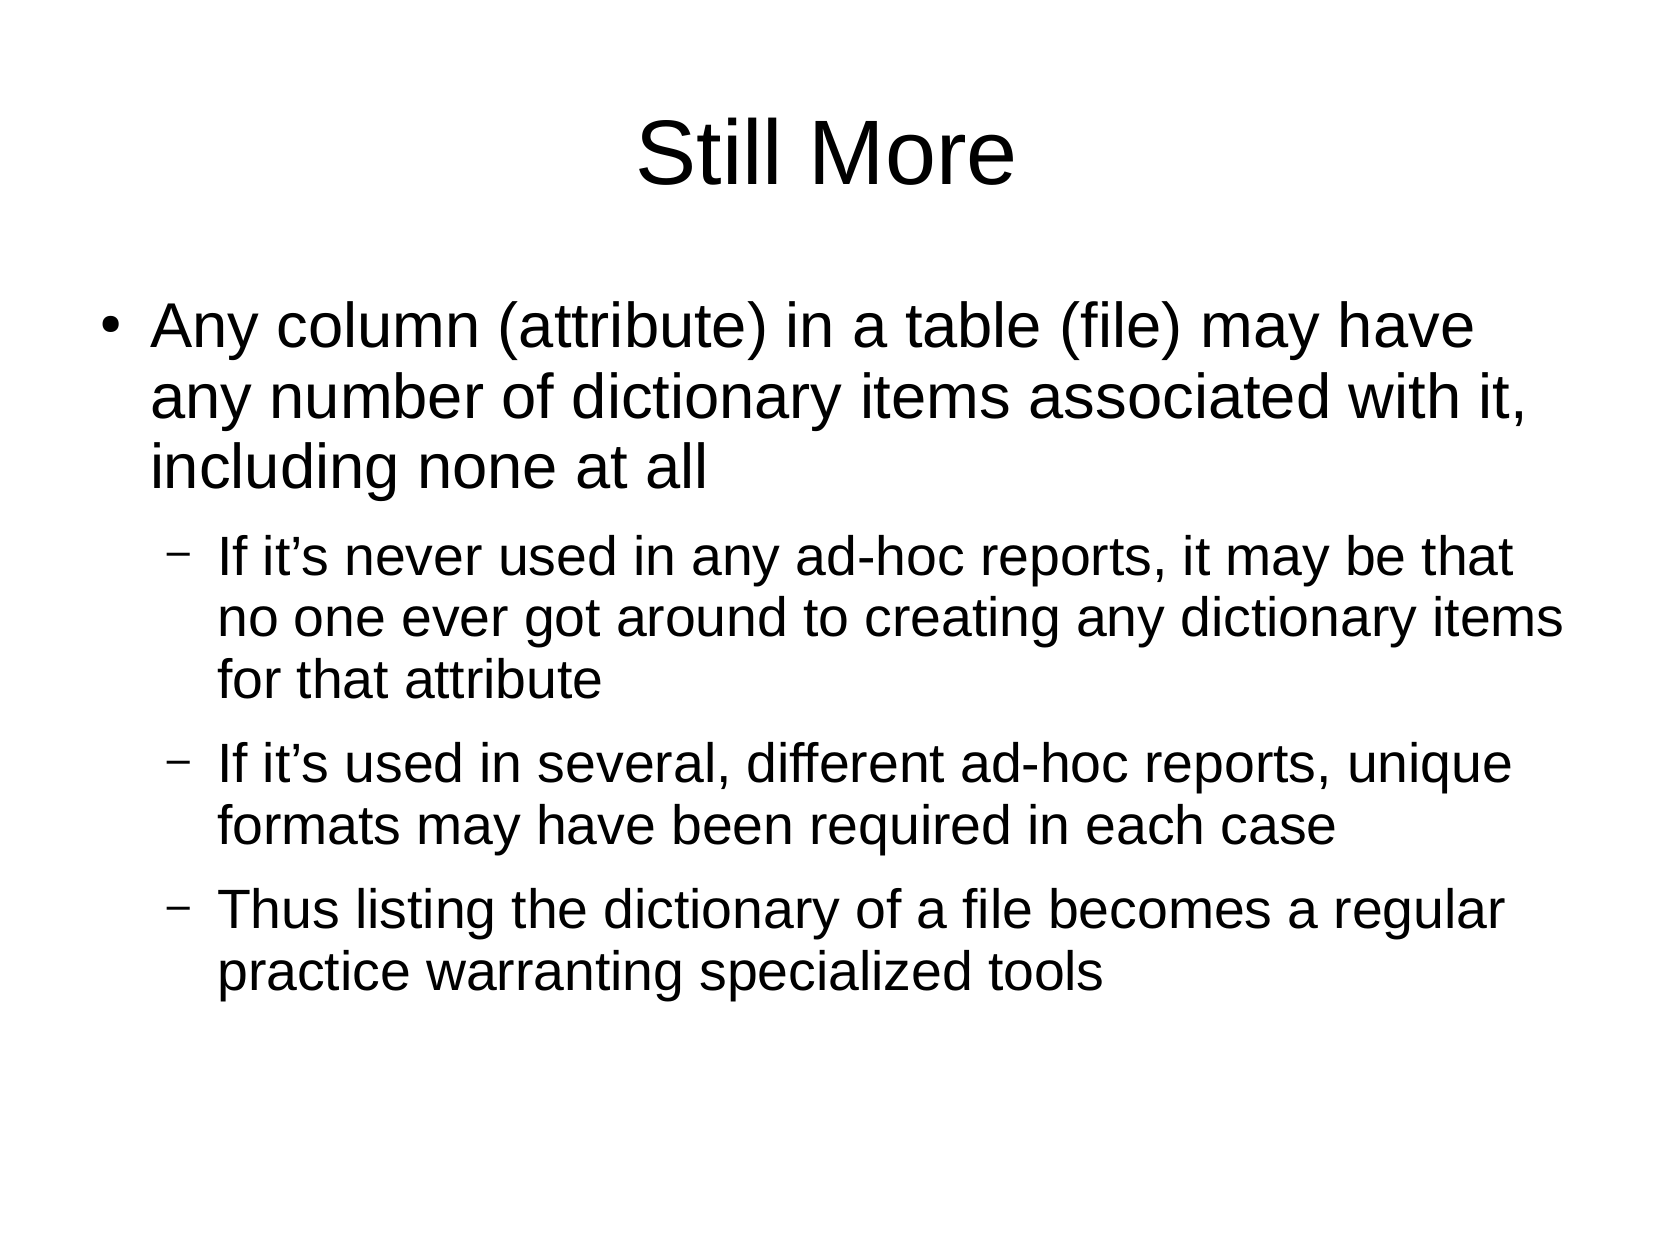

# Still More
Any column (attribute) in a table (file) may have any number of dictionary items associated with it, including none at all
If it’s never used in any ad-hoc reports, it may be that no one ever got around to creating any dictionary items for that attribute
If it’s used in several, different ad-hoc reports, unique formats may have been required in each case
Thus listing the dictionary of a file becomes a regular practice warranting specialized tools